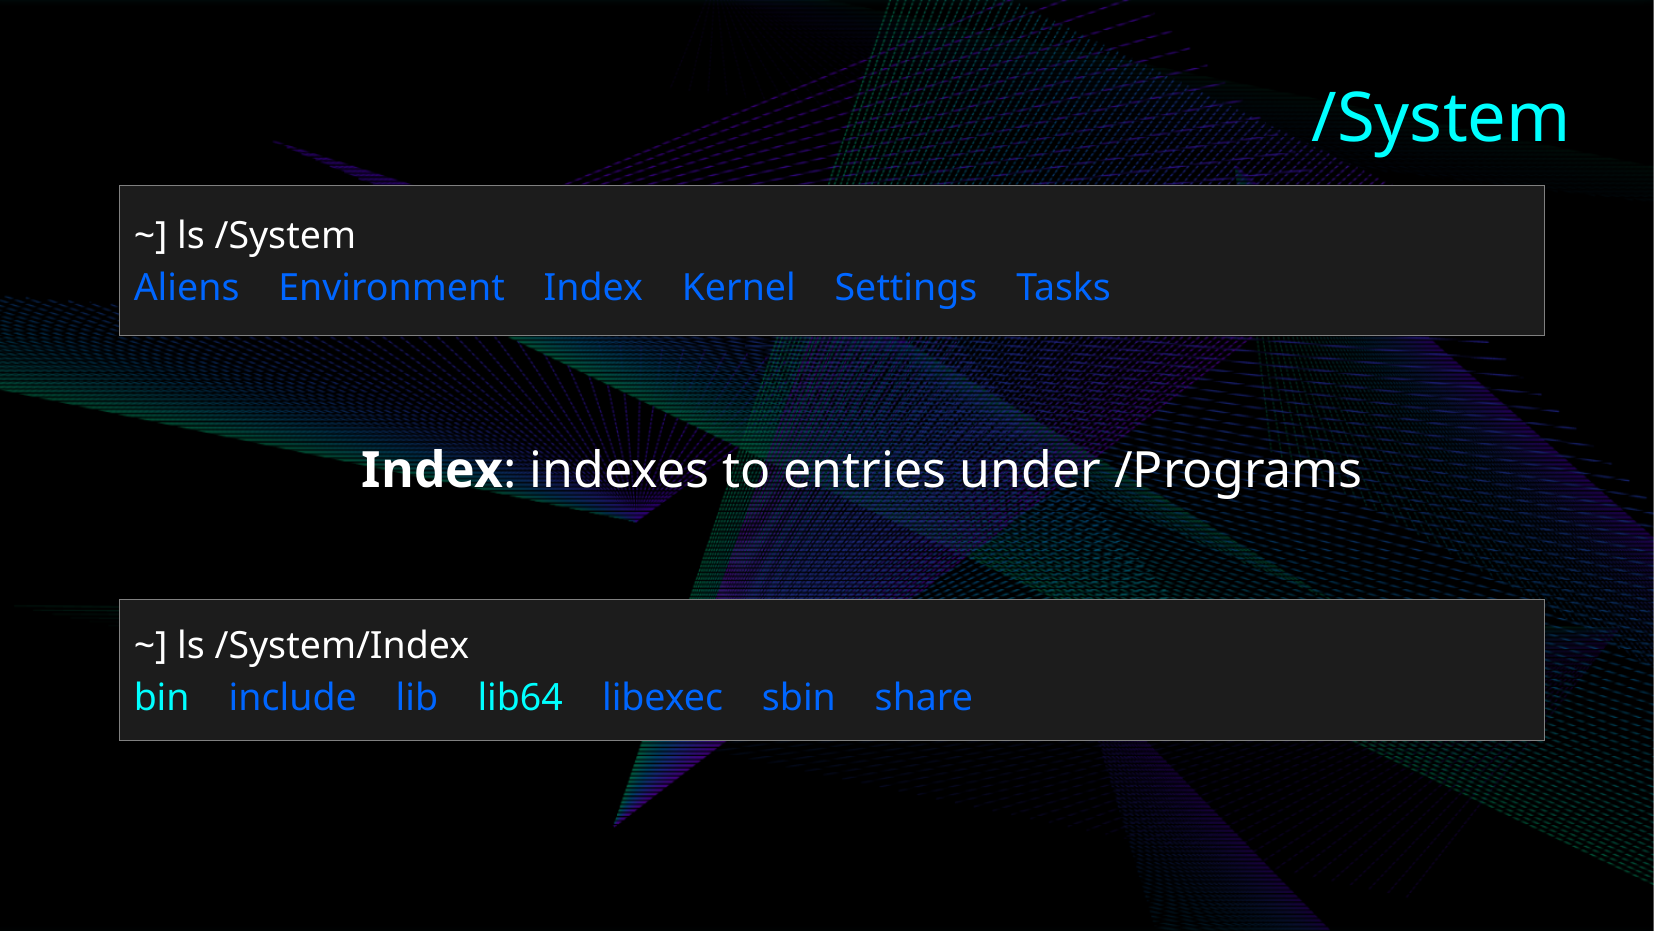

# /System
~] ls /System
Aliens Environment Index Kernel Settings Tasks
Index: indexes to entries under /Programs
~] ls /System/Index
bin include lib lib64 libexec sbin share